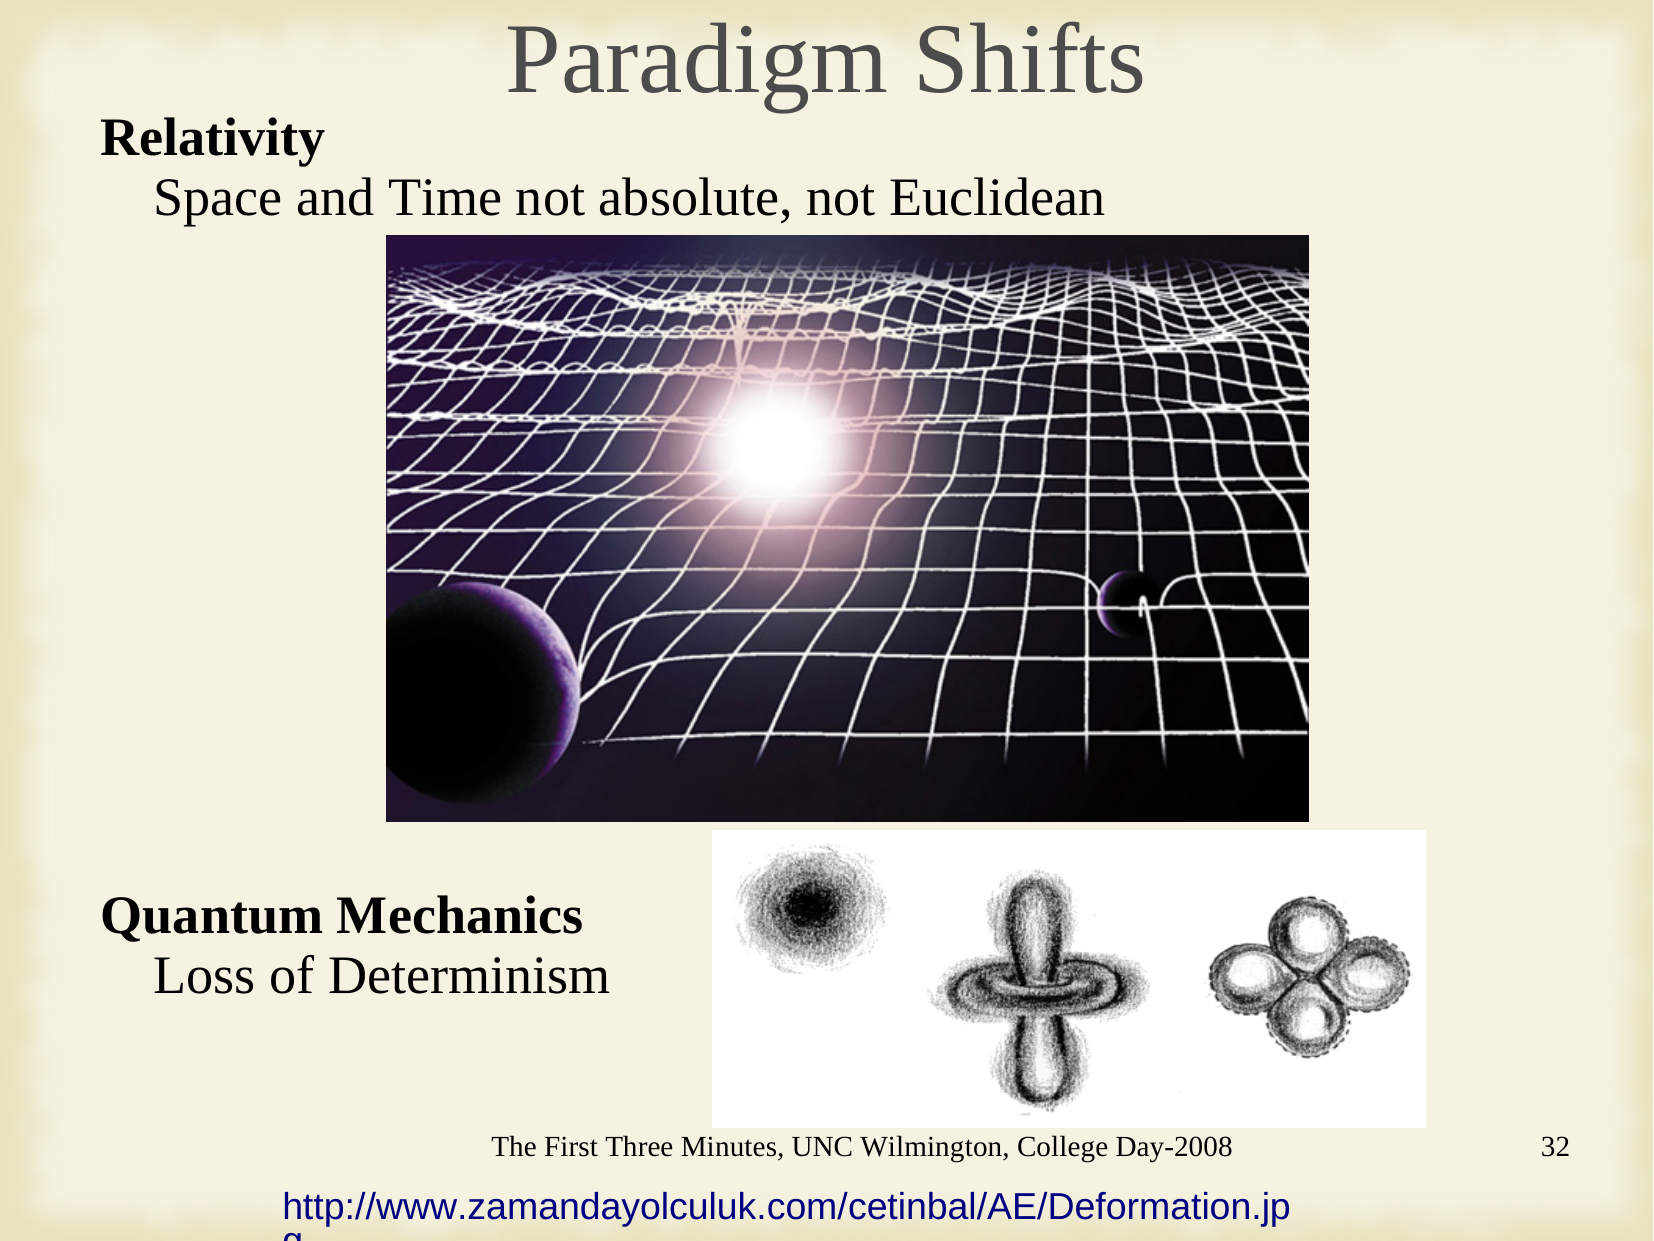

# Paradigm Shifts
Relativity
Space and Time not absolute, not Euclidean
Quantum Mechanics
Loss of Determinism
The First Three Minutes, UNC Wilmington, College Day-2008
32
http://www.zamandayolculuk.com/cetinbal/AE/Deformation.jpg